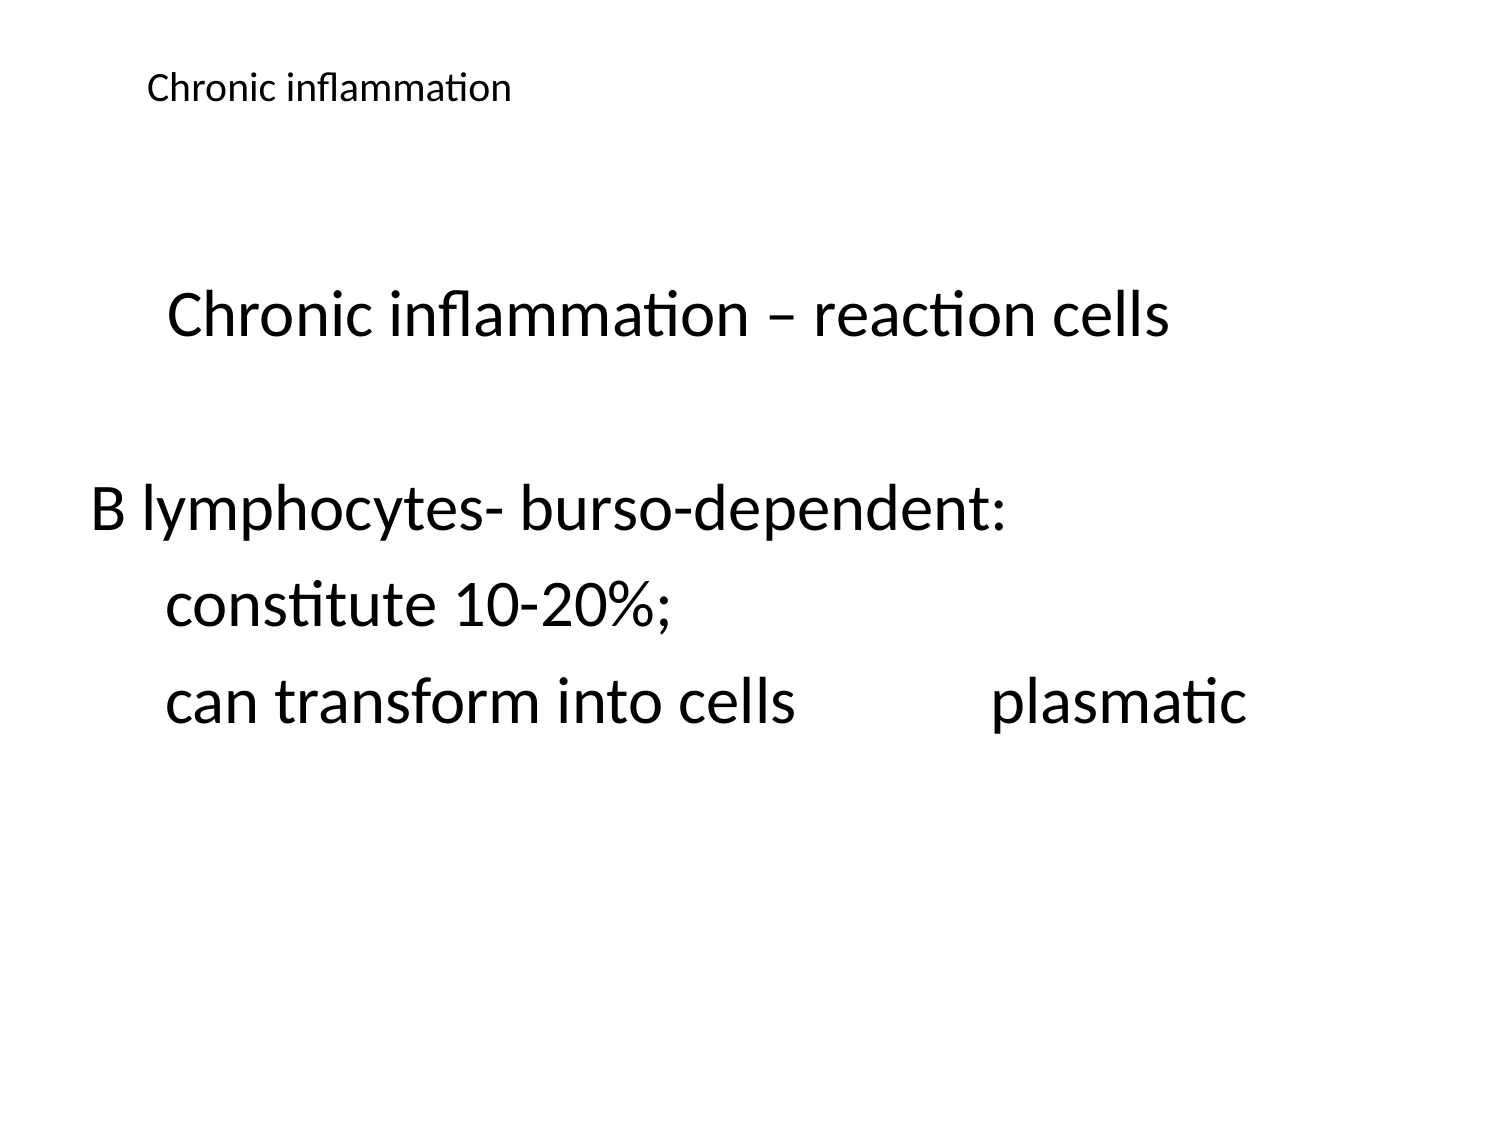

# Chronic inflammation
Chronic inflammation – reaction cells
B lymphocytes- burso-dependent:
	constitute 10-20%;
	can transform into cells			plasmatic